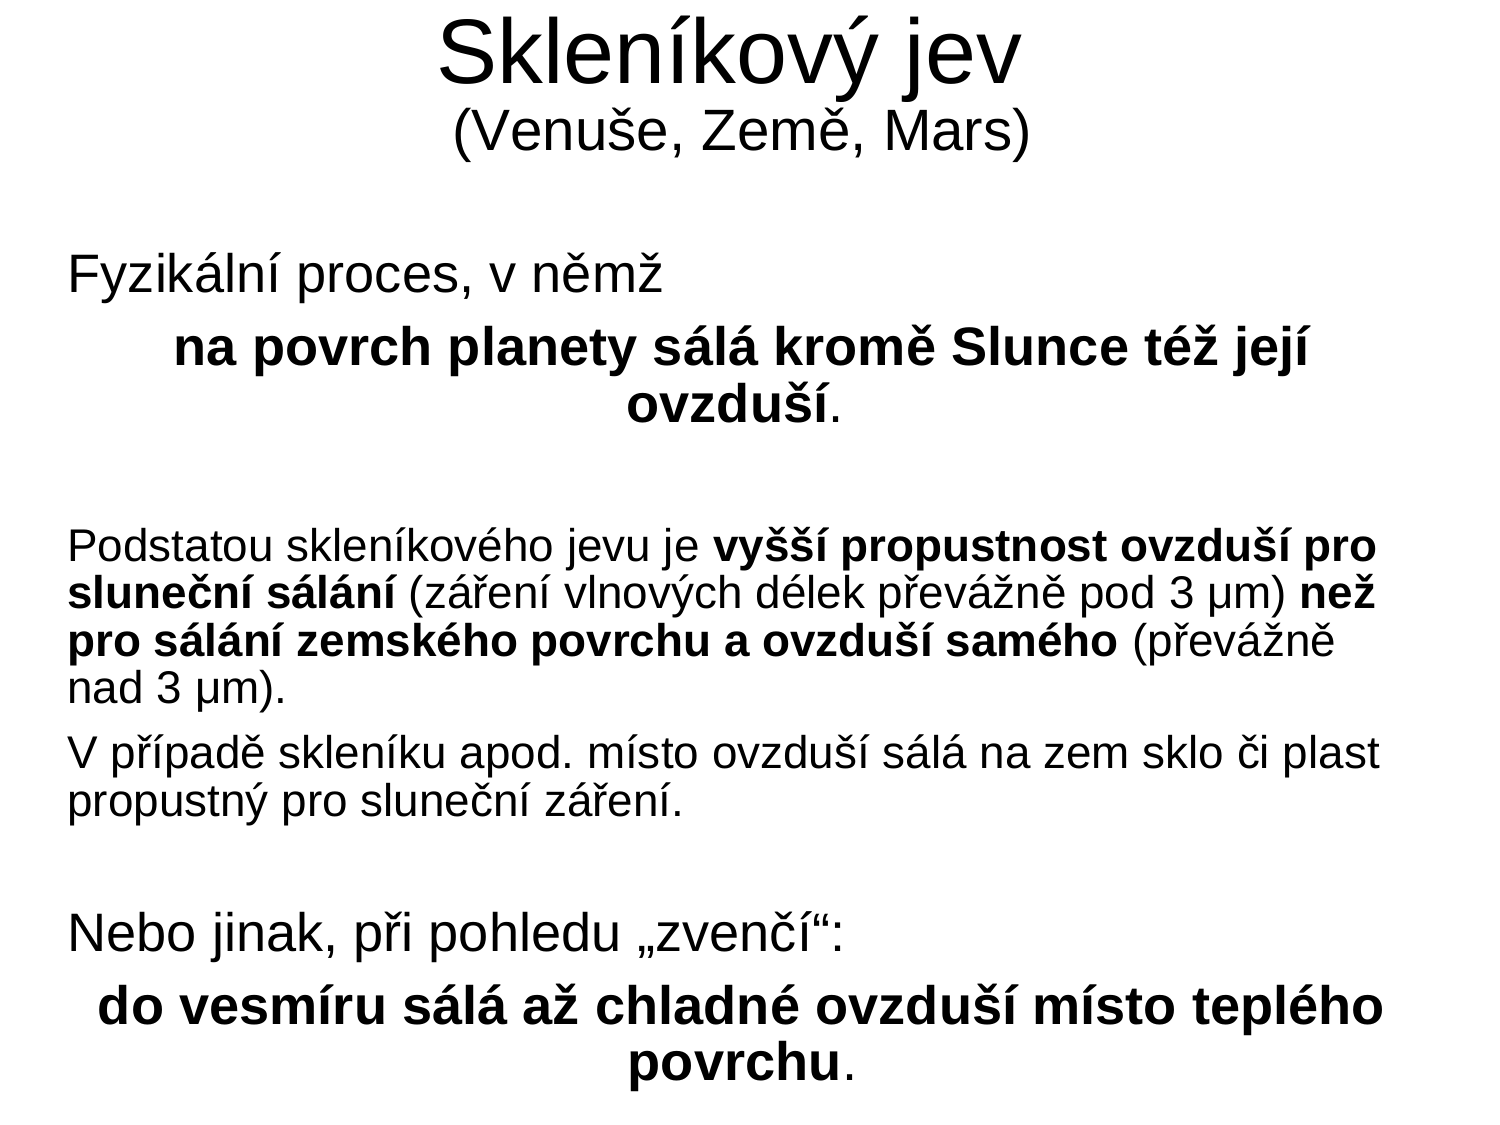

# Skleníkový jev (Venuše, Země, Mars)
Fyzikální proces, v němž
na povrch planety sálá kromě Slunce též její ovzduší.
Podstatou skleníkového jevu je vyšší propustnost ovzduší pro sluneční sálání (záření vlnových délek převážně pod 3 μm) než pro sálání zemského povrchu a ovzduší samého (převážně nad 3 μm).
V případě skleníku apod. místo ovzduší sálá na zem sklo či plast propustný pro sluneční záření.
Nebo jinak, při pohledu „zvenčí“:
do vesmíru sálá až chladné ovzduší místo teplého povrchu.